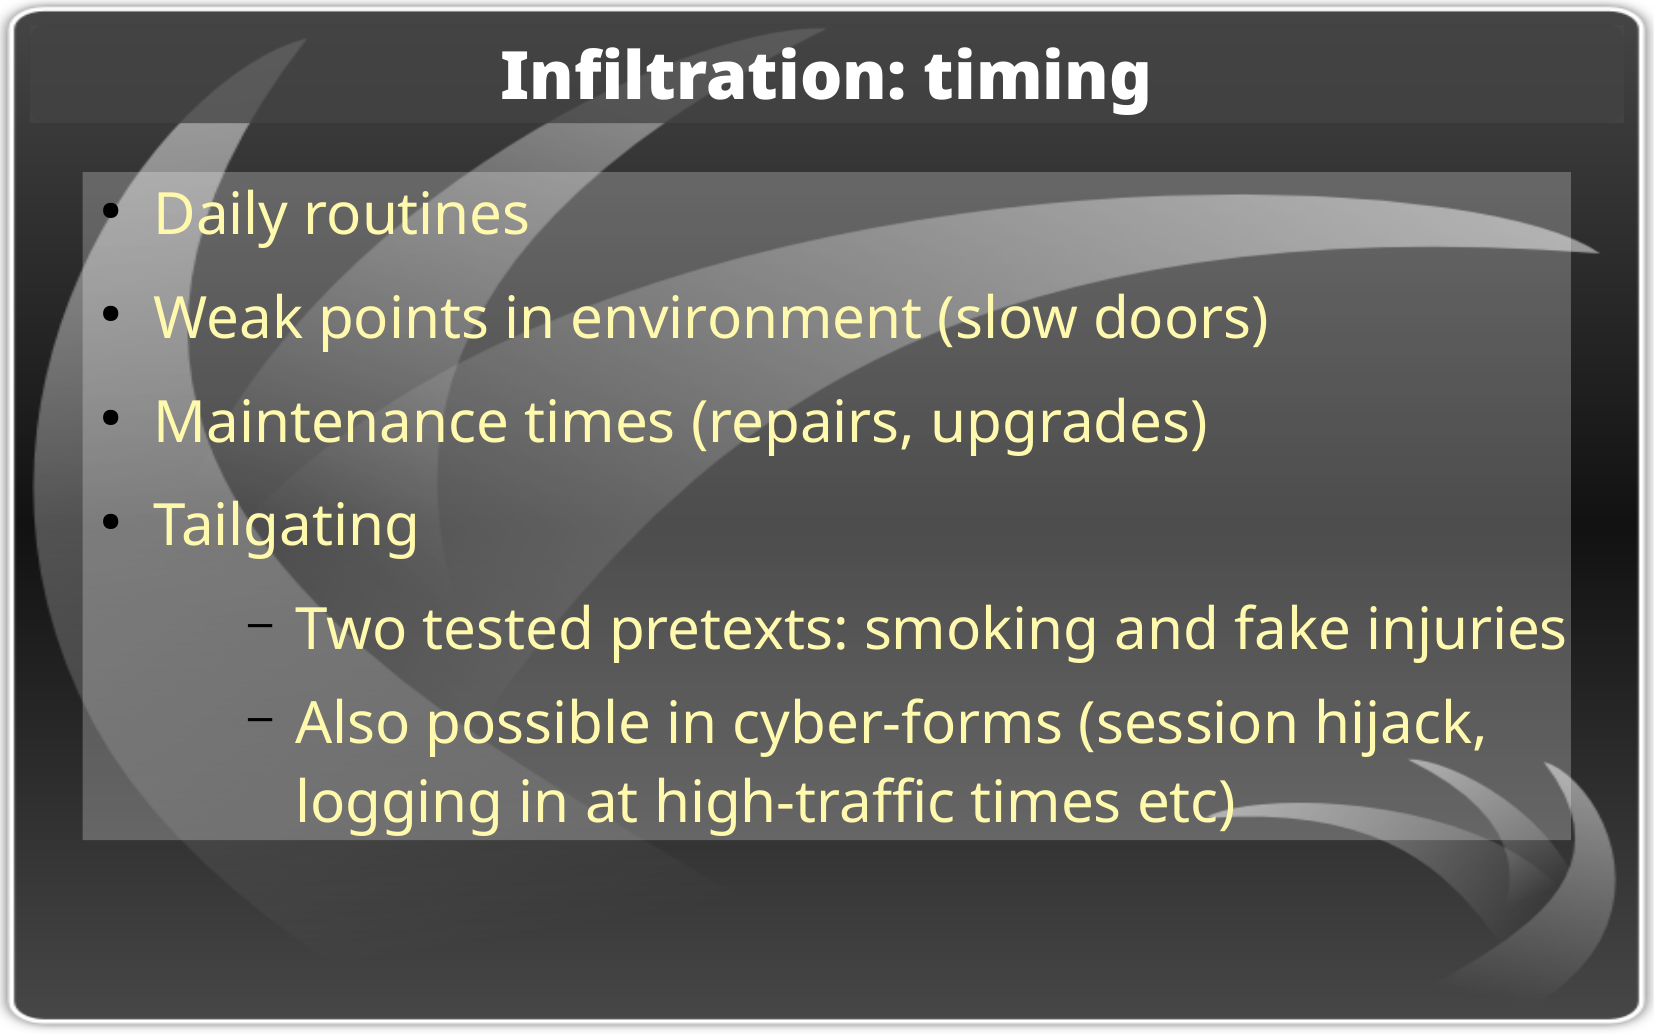

# Infiltration: timing
Daily routines
Weak points in environment (slow doors)
Maintenance times (repairs, upgrades)
Tailgating
Two tested pretexts: smoking and fake injuries
Also possible in cyber-forms (session hijack, logging in at high-traffic times etc)